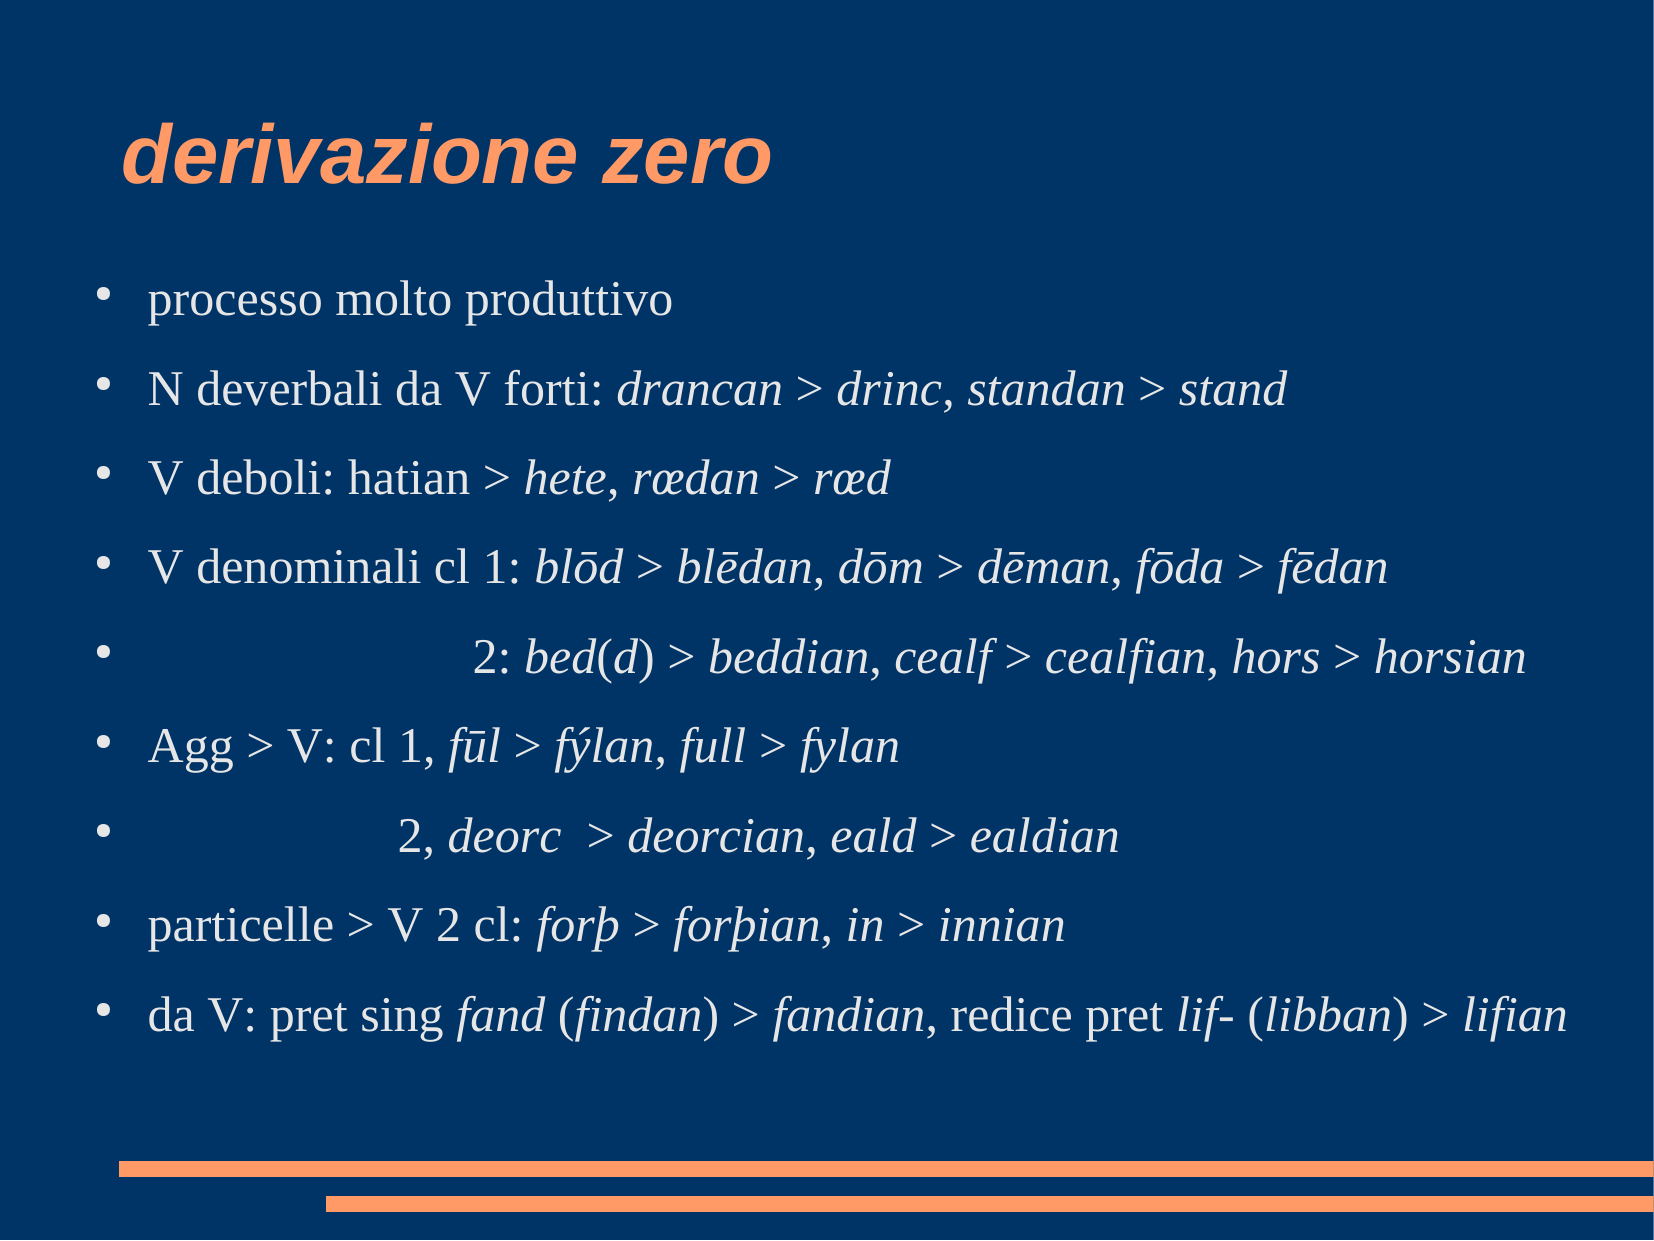

# derivazione zero
processo molto produttivo
N deverbali da V forti: drancan > drinc, standan > stand
V deboli: hatian > hete, rœdan > rœd
V denominali cl 1: blōd > blēdan, dōm > dēman, fōda > fēdan
 2: bed(d) > beddian, cealf > cealfian, hors > horsian
Agg > V: cl 1, fūl > fýlan, full > fylan
 2, deorc > deorcian, eald > ealdian
particelle > V 2 cl: forþ > forþian, in > innian
da V: pret sing fand (findan) > fandian, redice pret lif- (libban) > lifian